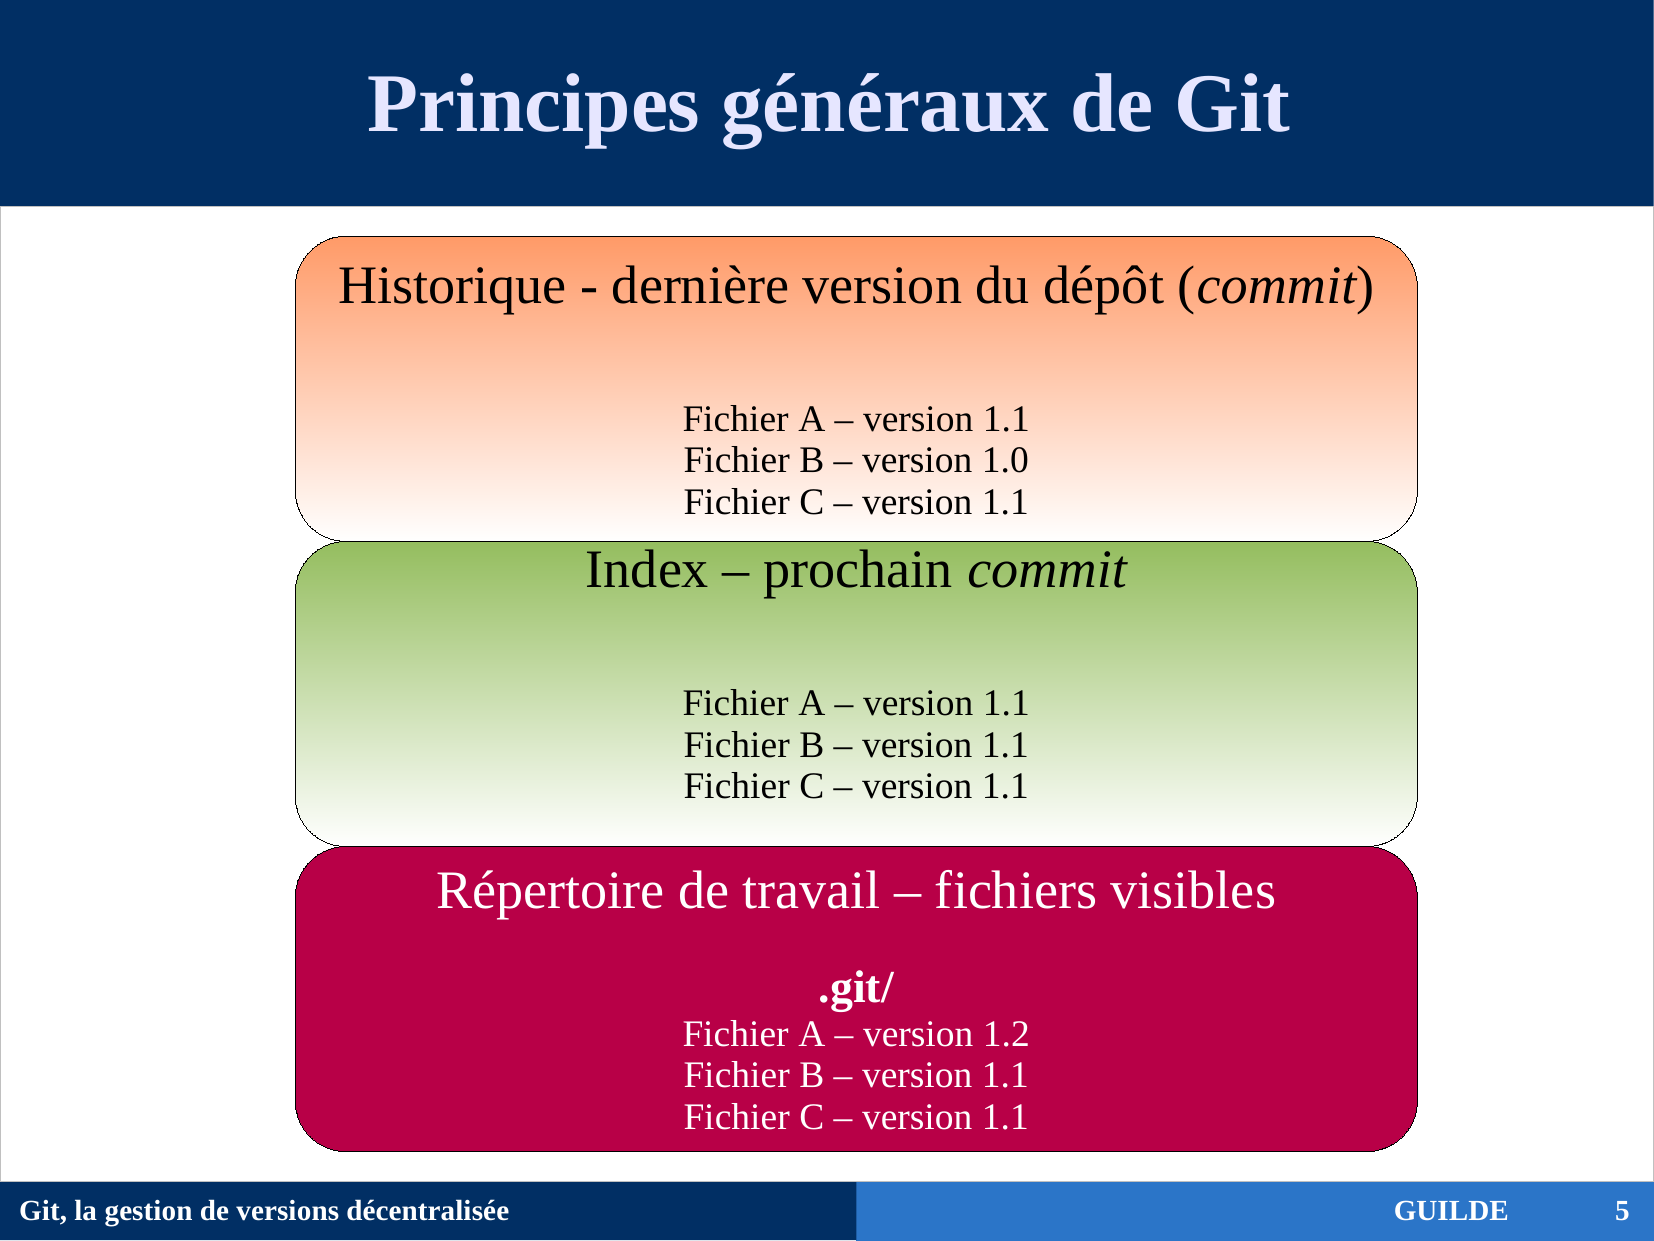

# Principes généraux de Git
Historique - dernière version du dépôt (commit)
Fichier A – version 1.1
Fichier B – version 1.0
Fichier C – version 1.1
Index – prochain commit
Fichier A – version 1.1
Fichier B – version 1.1
Fichier C – version 1.1
Répertoire de travail – fichiers visibles
.git/
Fichier A – version 1.2
Fichier B – version 1.1
Fichier C – version 1.1
5